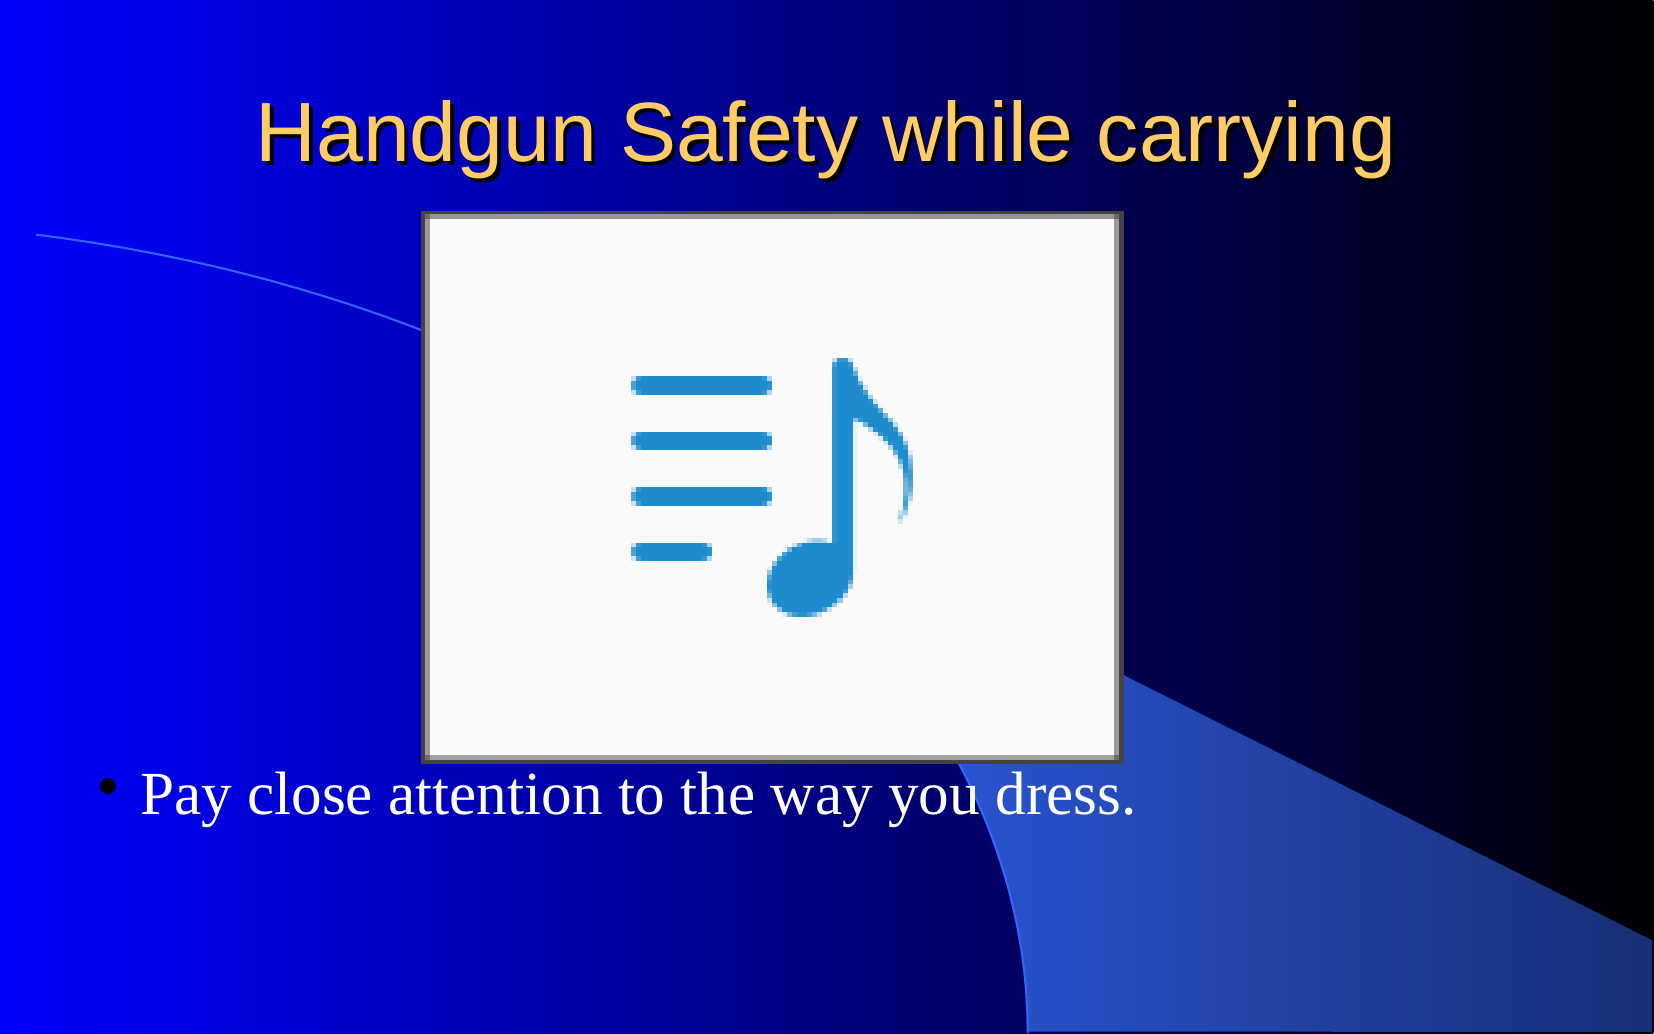

# Handgun Safety while carrying
 Pay close attention to the way you dress.